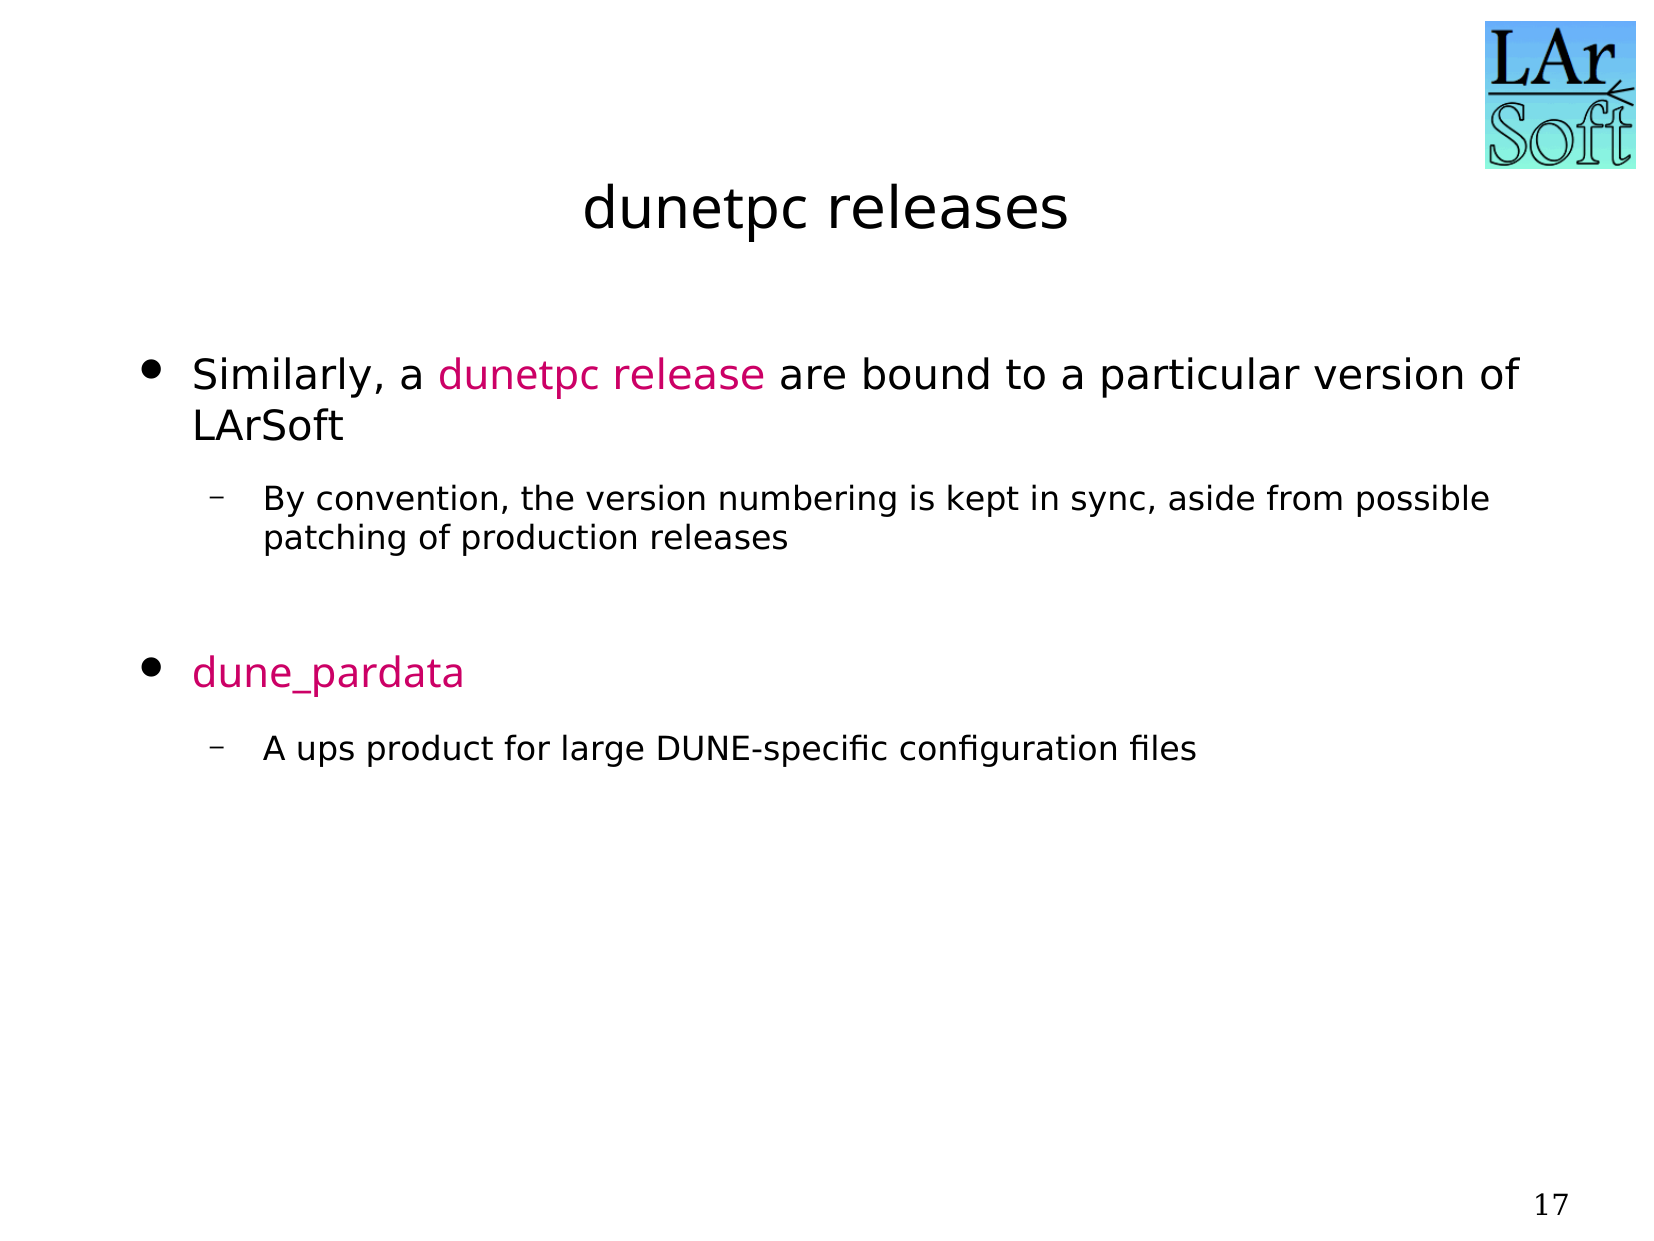

# dunetpc releases
Similarly, a dunetpc release are bound to a particular version of LArSoft
By convention, the version numbering is kept in sync, aside from possible patching of production releases
dune_pardata
A ups product for large DUNE-specific configuration files
17